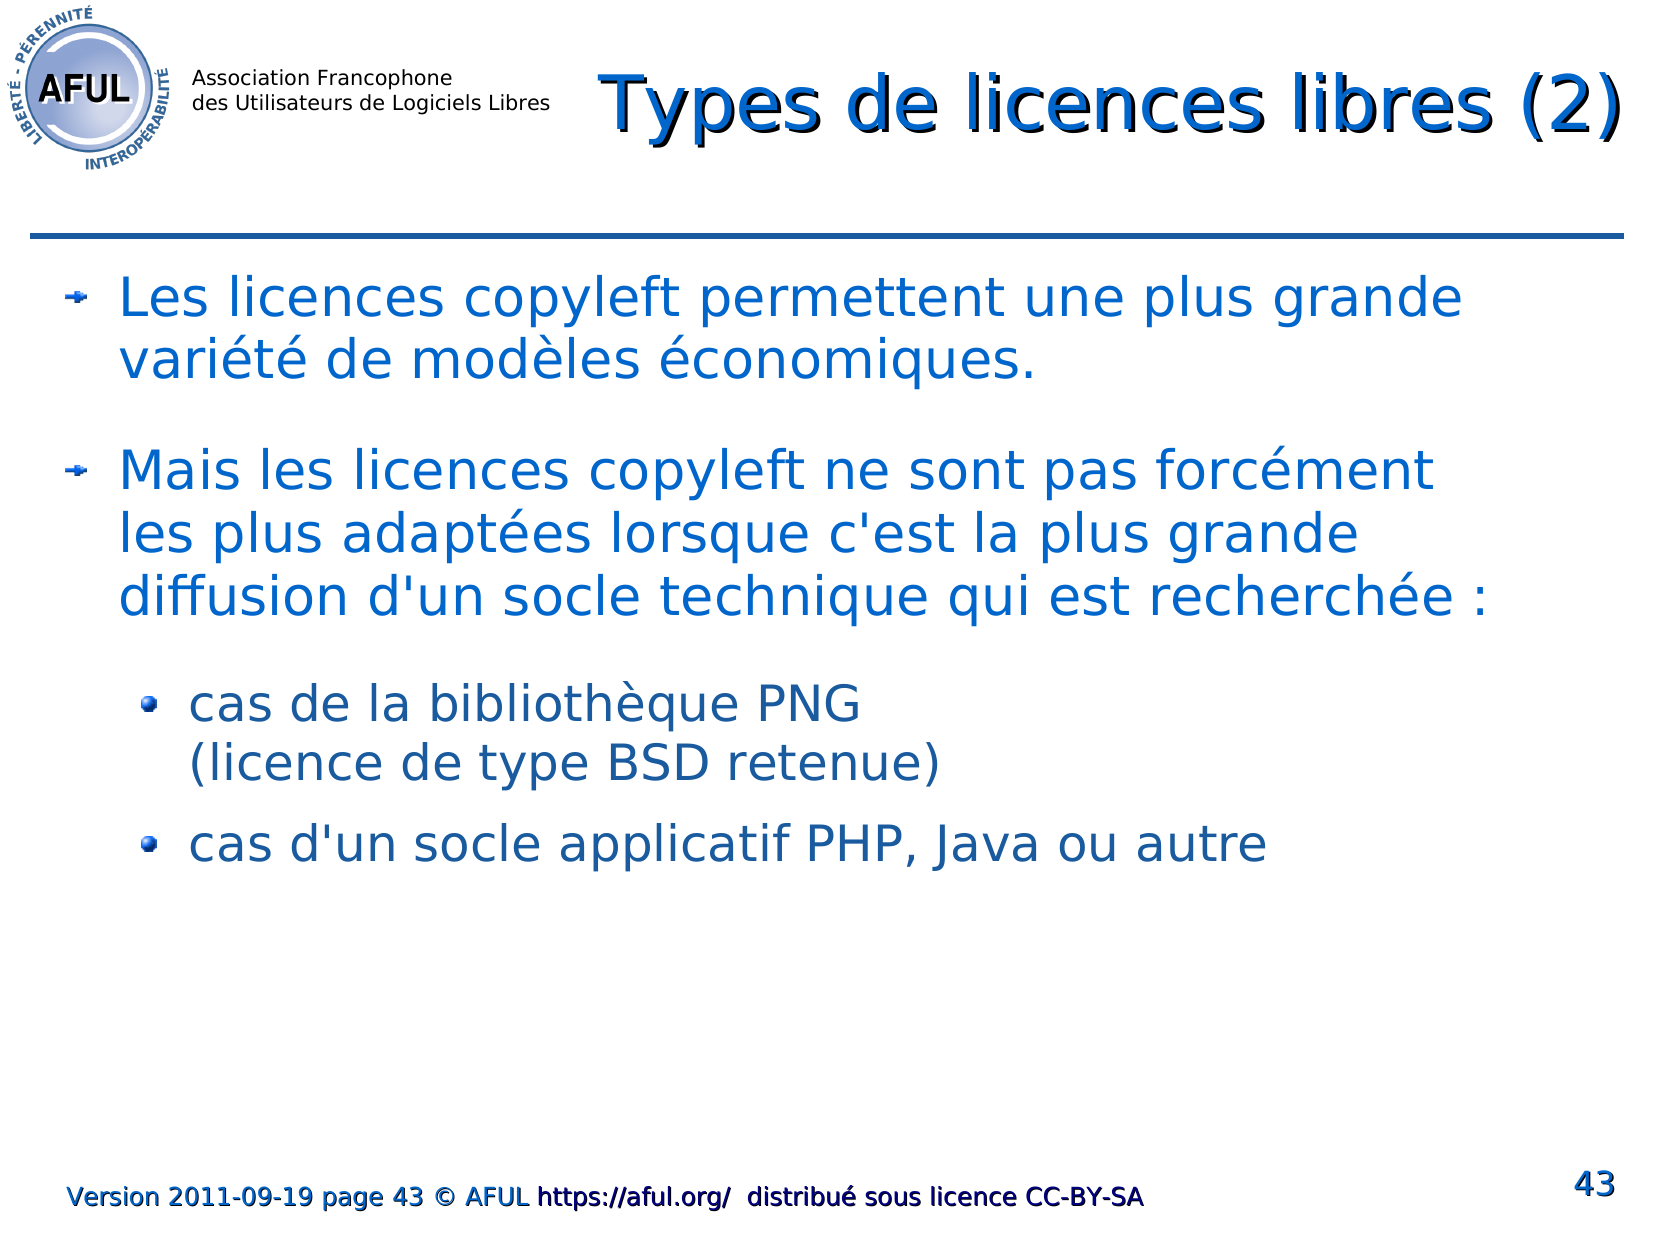

# Types de licences libres (2)
Les licences copyleft permettent une plus grande variété de modèles économiques.
Mais les licences copyleft ne sont pas forcément
les plus adaptées lorsque c'est la plus grande diffusion d'un socle technique qui est recherchée :
cas de la bibliothèque PNG
(licence de type BSD retenue)
cas d'un socle applicatif PHP, Java ou autre